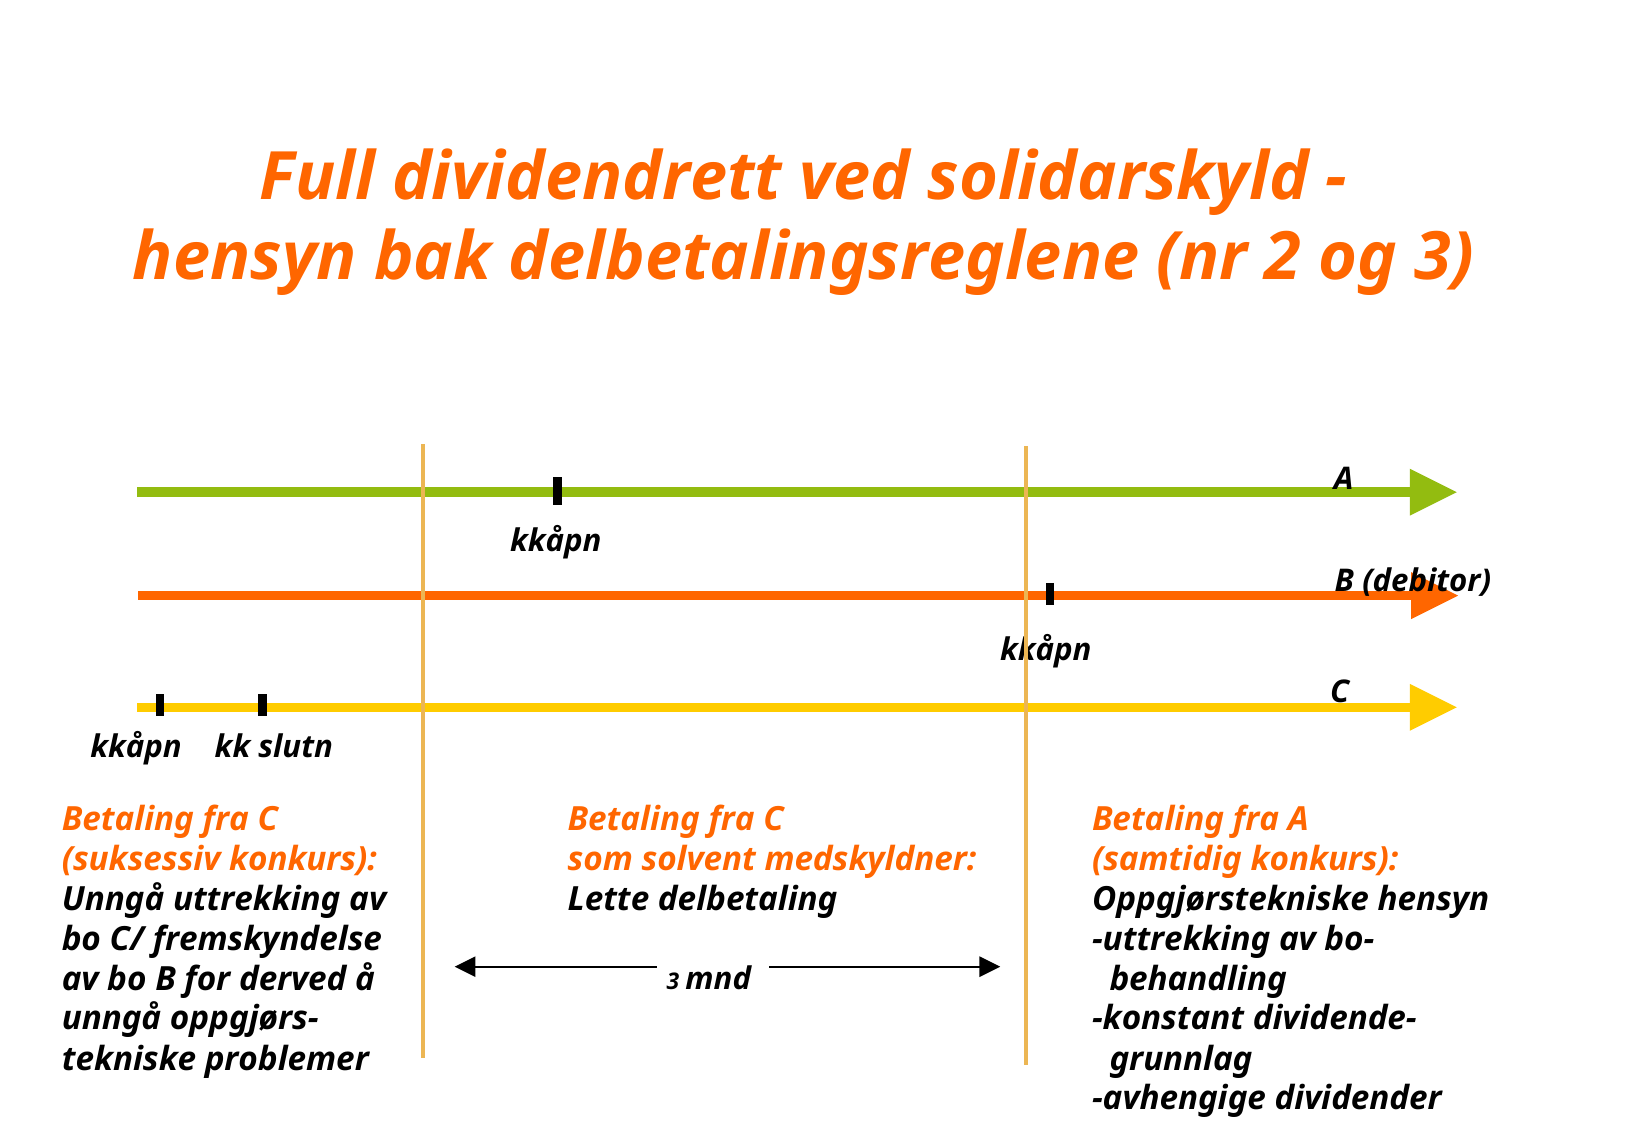

Full dividendrett ved solidarskyld -
hensyn bak delbetalingsreglene (nr 2 og 3)
#
3 mnd
A
kkåpn
B (debitor)
kkåpn
C
kkåpn kk slutn
Betaling fra C
(suksessiv konkurs):
Unngå uttrekking av
bo C/ fremskyndelse
av bo B for derved å
unngå oppgjørs-
tekniske problemer
Betaling fra C
som solvent medskyldner:
Lette delbetaling
Betaling fra A
(samtidig konkurs):
Oppgjørstekniske hensyn
-uttrekking av bo-
 behandling
-konstant dividende-
 grunnlag
-avhengige dividender